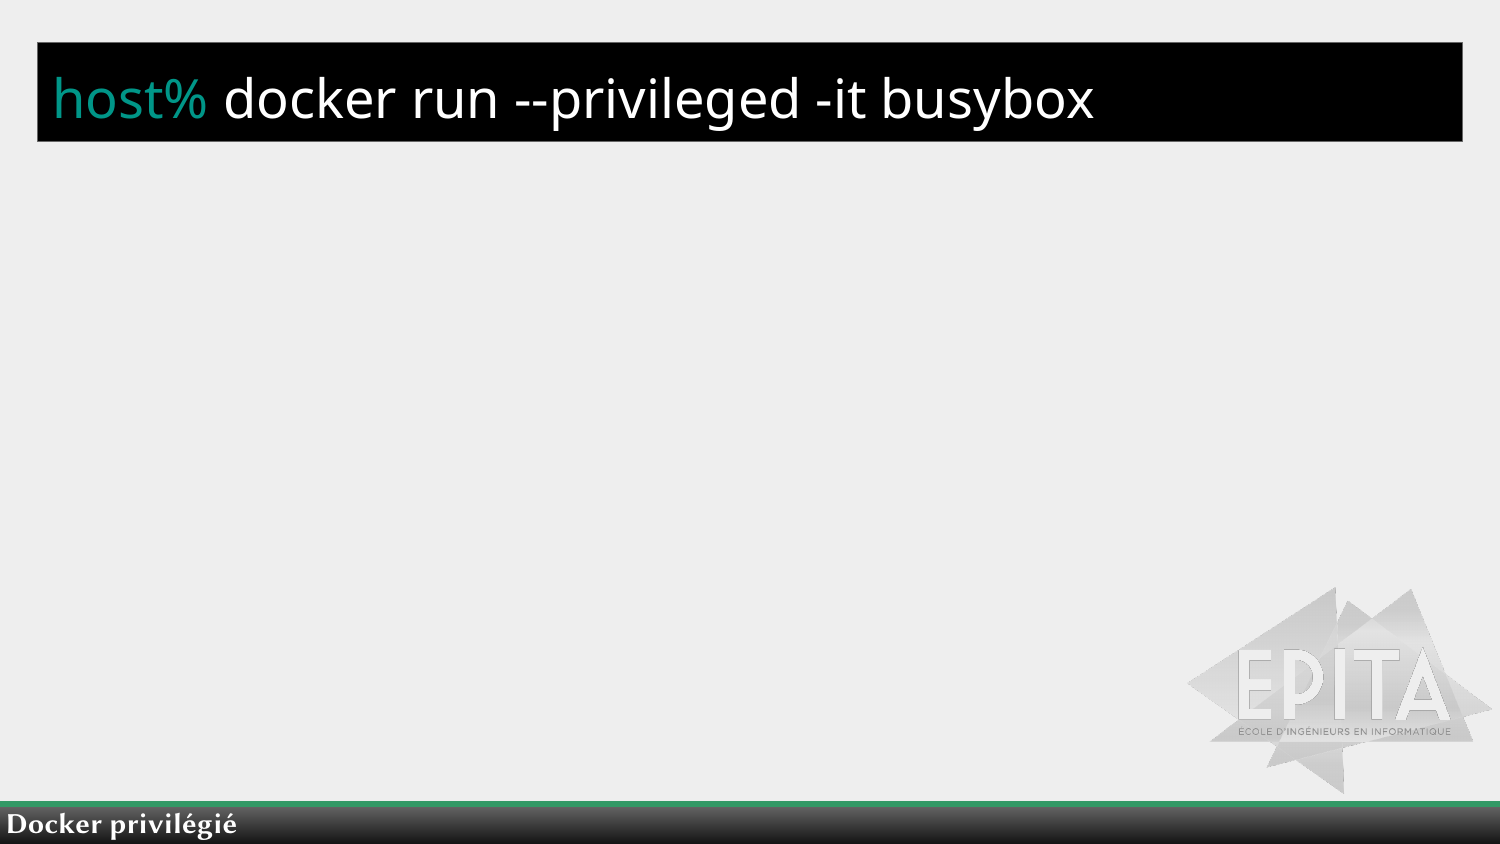

host% docker run --privileged -it busybox
# Docker privilégié